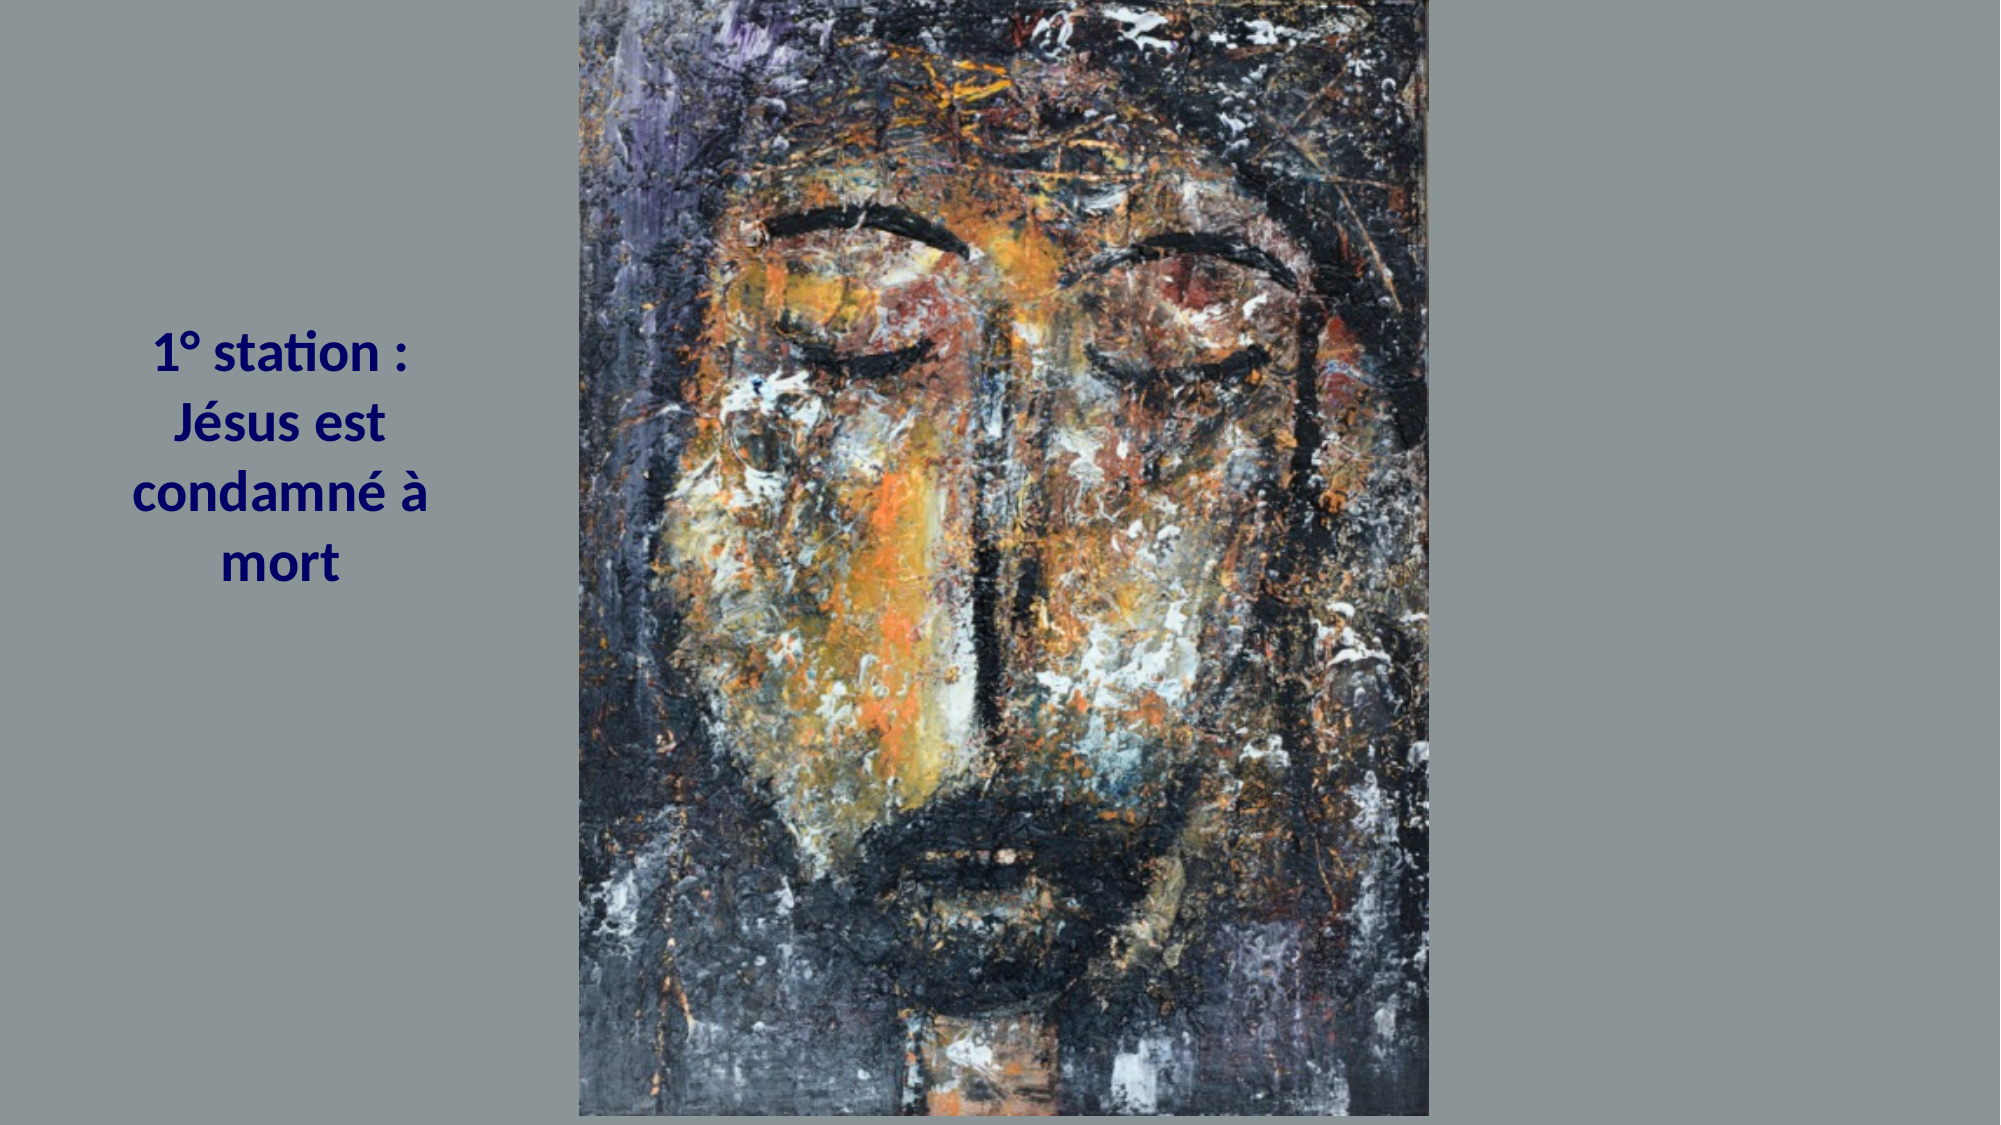

1° station : Jésus est condamné à mort